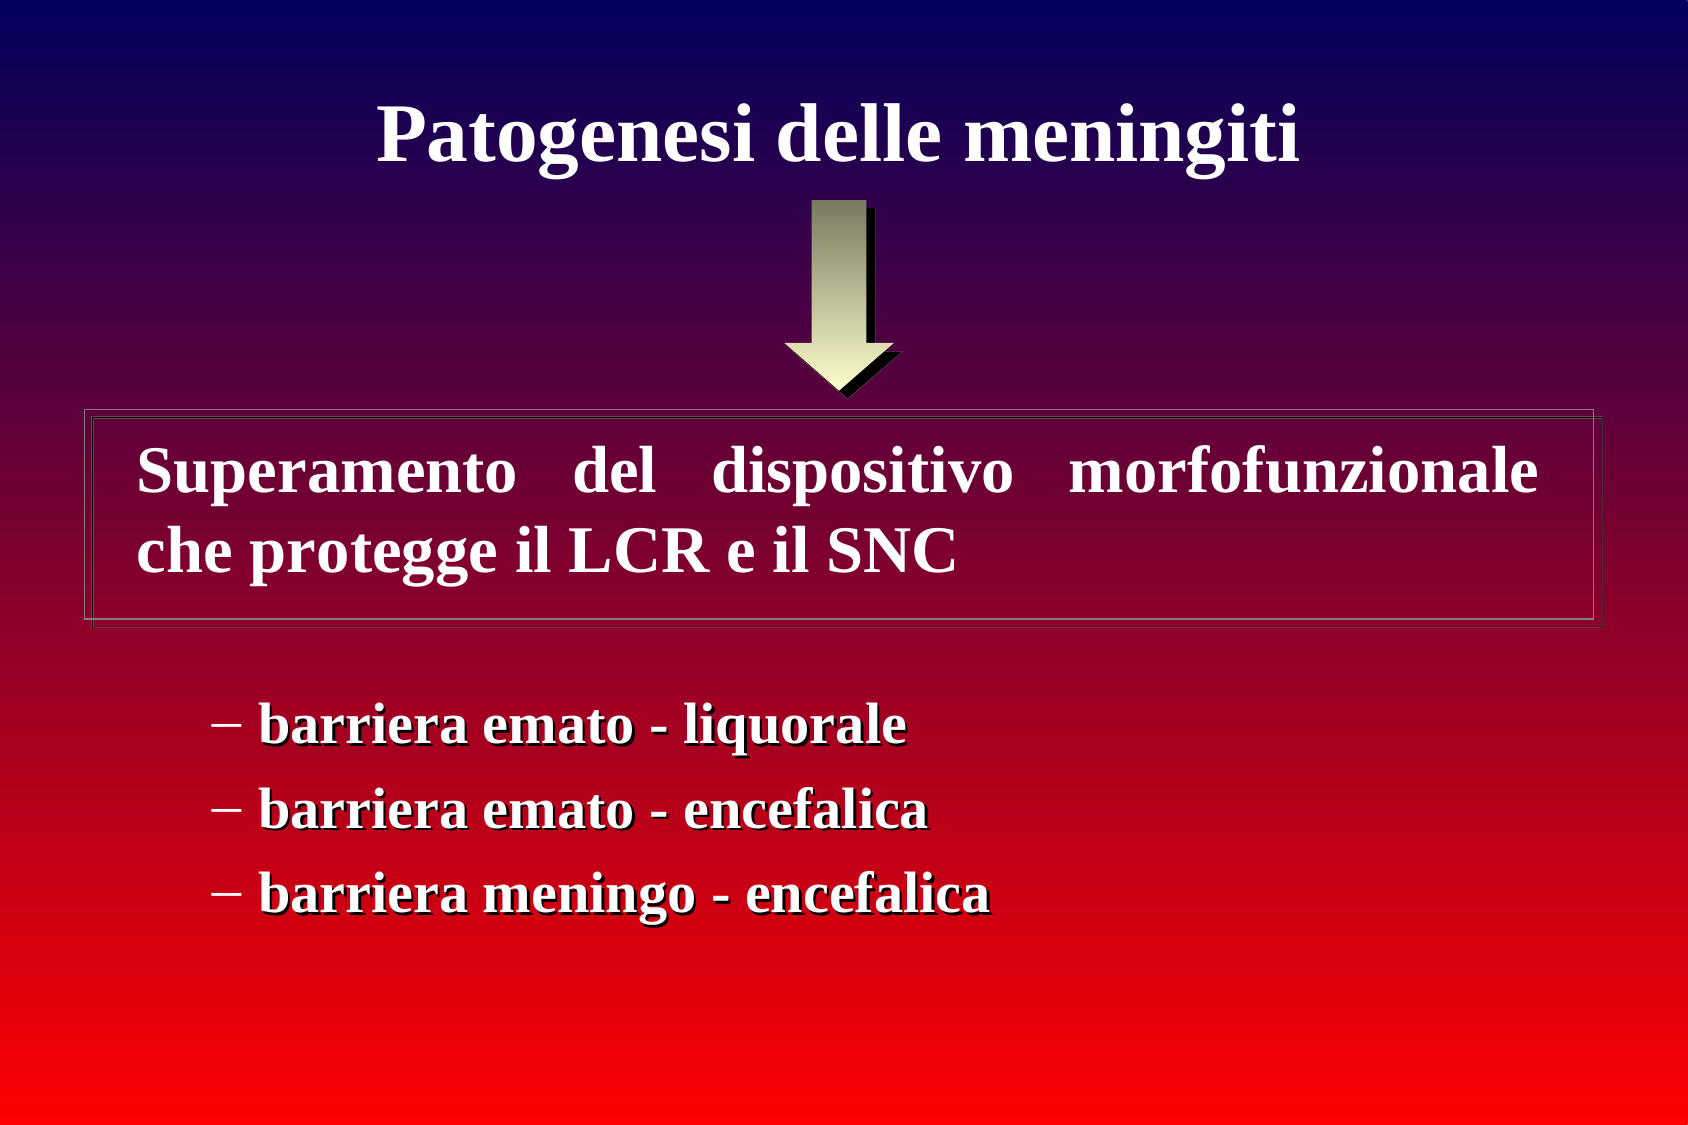

Patogenesi delle meningiti
Superamento del dispositivo morfofunzionale che protegge il LCR e il SNC
barriera emato - liquorale
barriera emato - encefalica
barriera meningo - encefalica